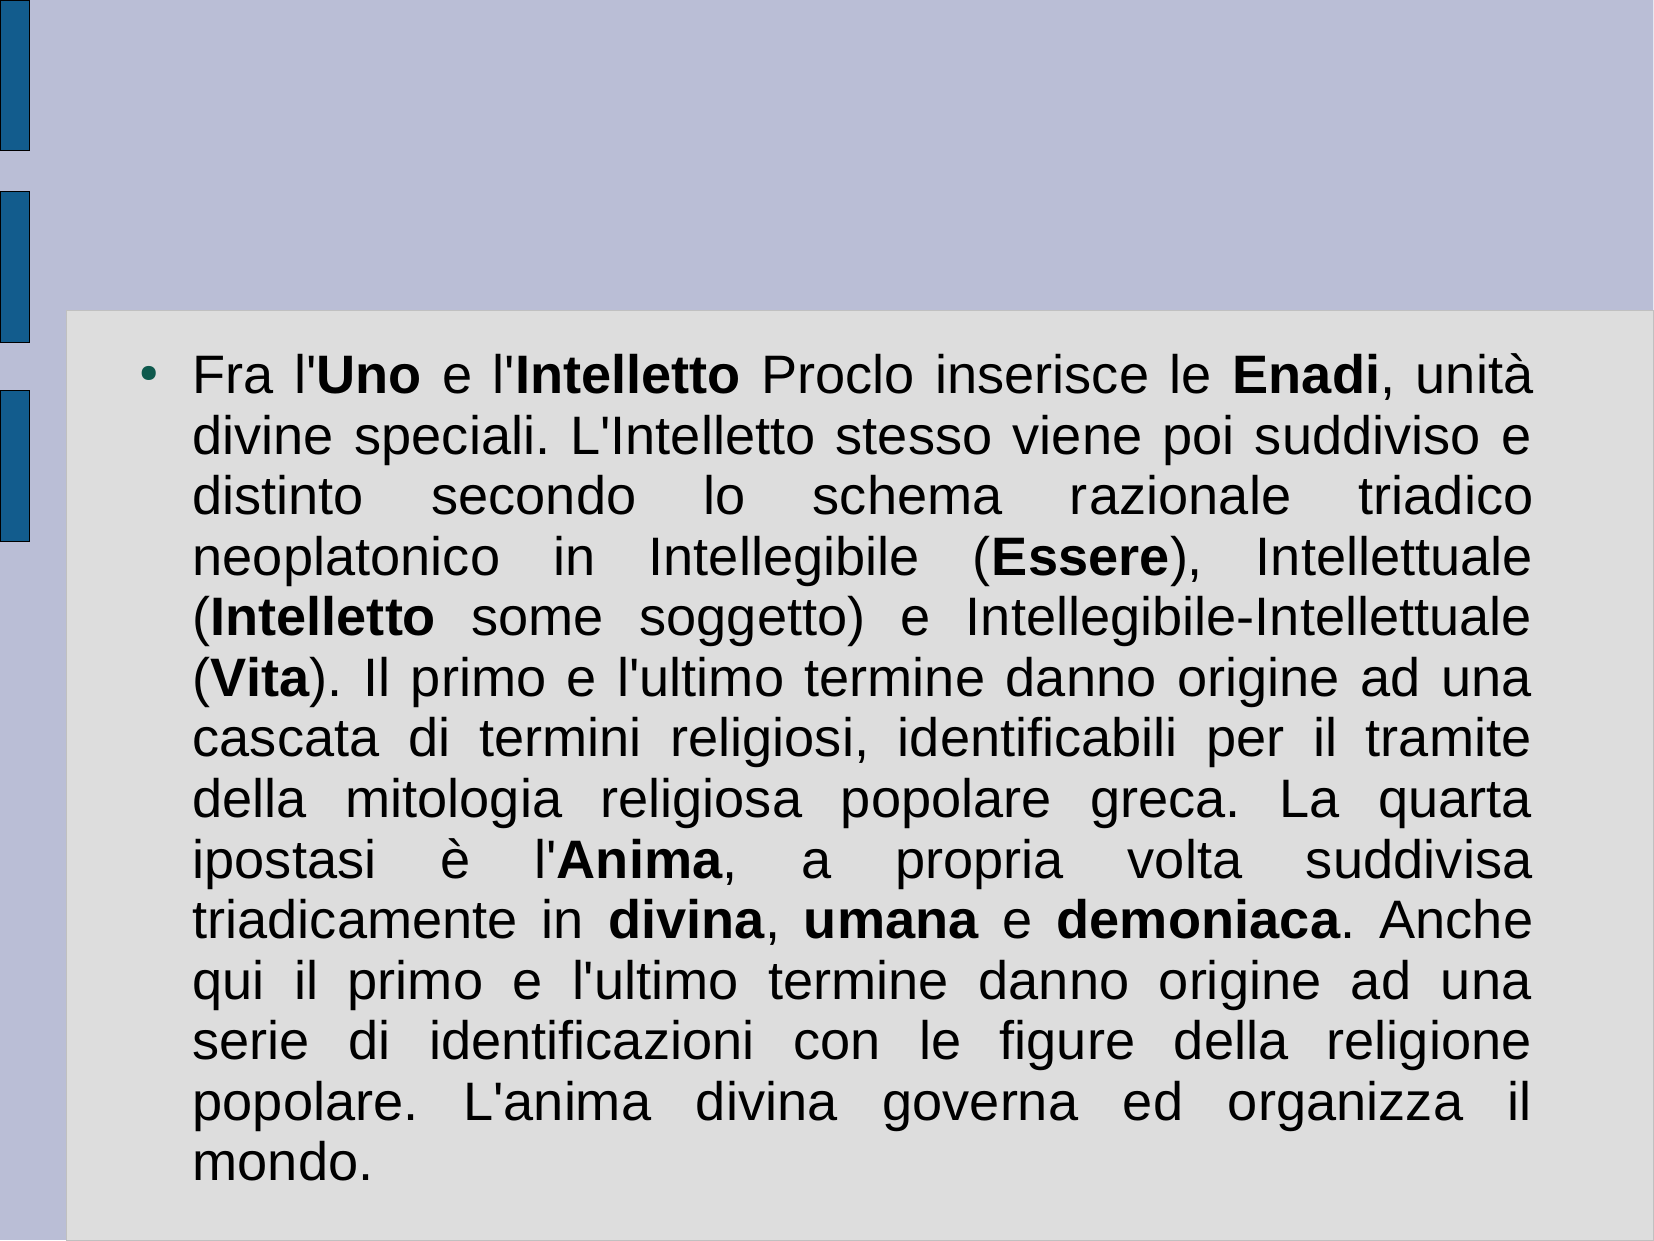

#
Fra l'Uno e l'Intelletto Proclo inserisce le Enadi, unità divine speciali. L'Intelletto stesso viene poi suddiviso e distinto secondo lo schema razionale triadico neoplatonico in Intellegibile (Essere), Intellettuale (Intelletto some soggetto) e Intellegibile-Intellettuale (Vita). Il primo e l'ultimo termine danno origine ad una cascata di termini religiosi, identificabili per il tramite della mitologia religiosa popolare greca. La quarta ipostasi è l'Anima, a propria volta suddivisa triadicamente in divina, umana e demoniaca. Anche qui il primo e l'ultimo termine danno origine ad una serie di identificazioni con le figure della religione popolare. L'anima divina governa ed organizza il mondo.